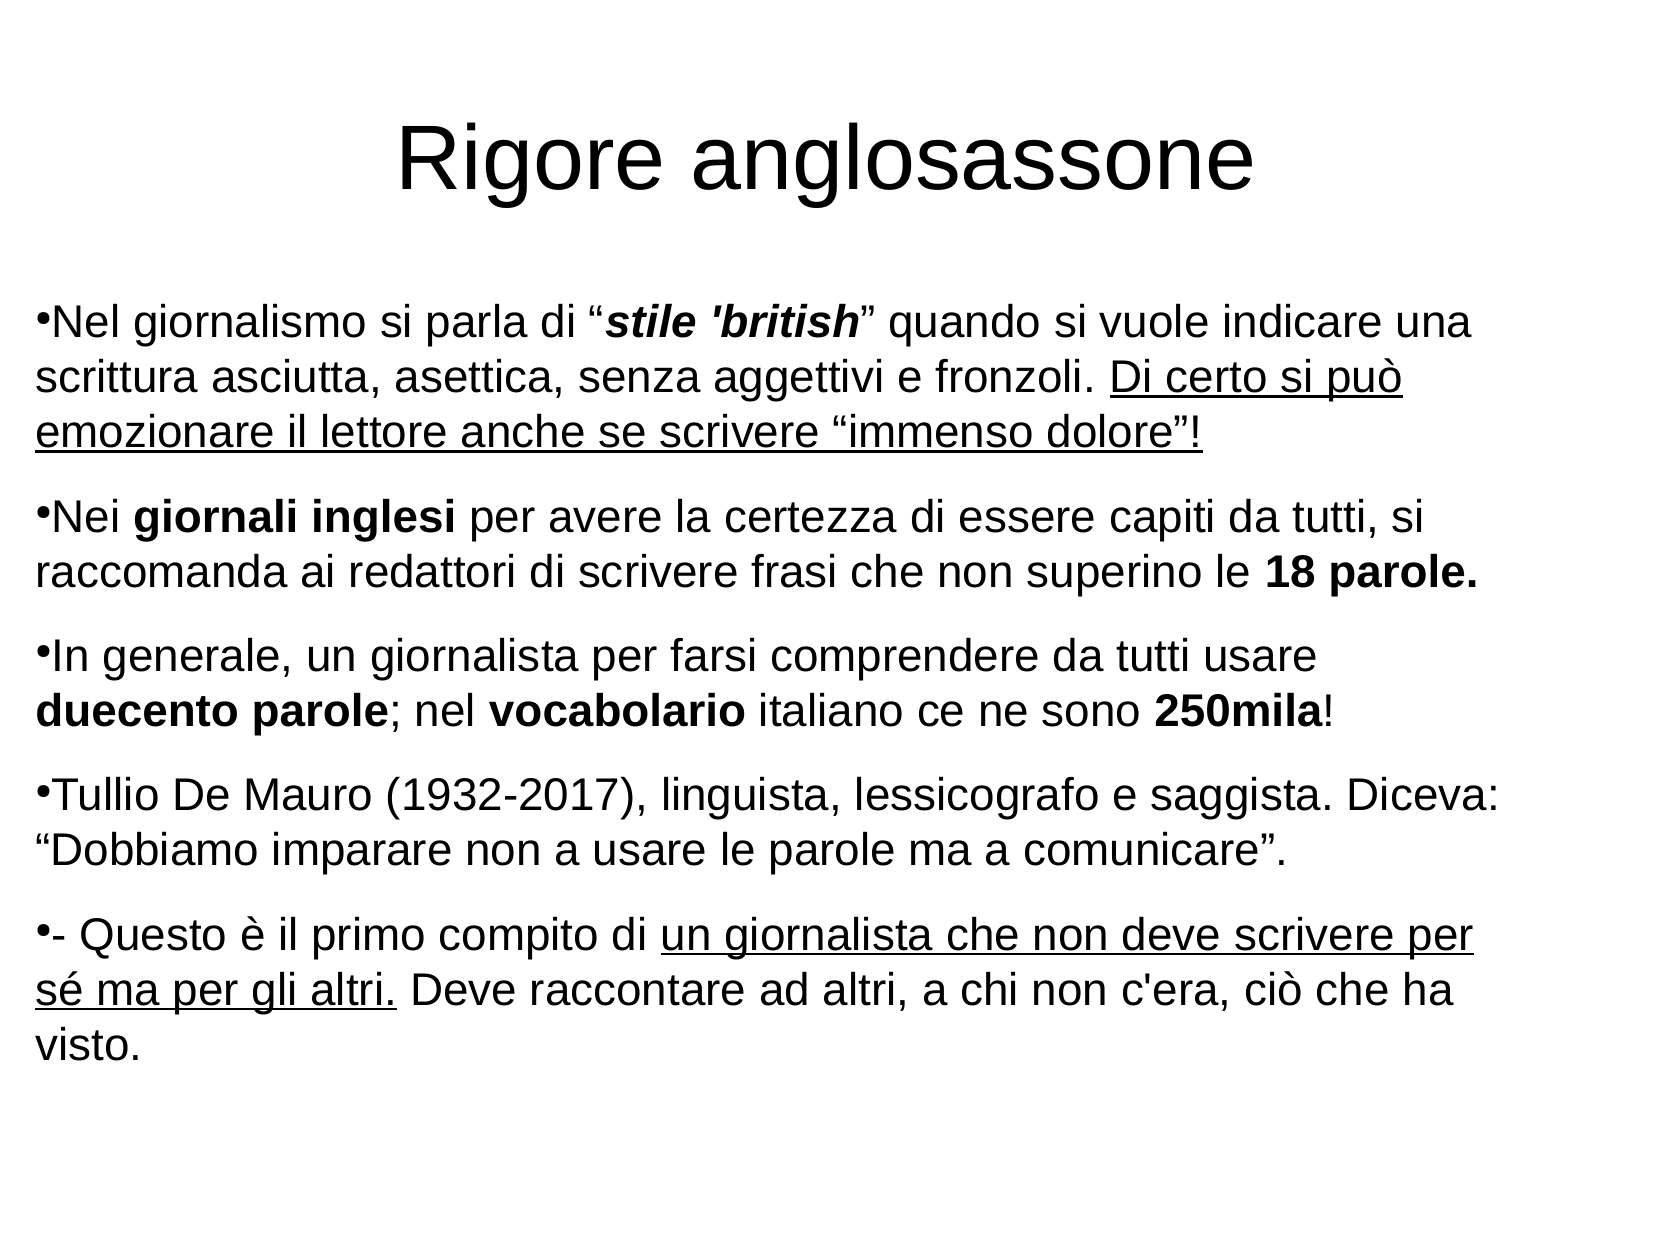

# Rigore anglosassone
Nel giornalismo si parla di “stile 'british” quando si vuole indicare una scrittura asciutta, asettica, senza aggettivi e fronzoli. Di certo si può emozionare il lettore anche se scrivere “immenso dolore”!
Nei giornali inglesi per avere la certezza di essere capiti da tutti, si raccomanda ai redattori di scrivere frasi che non superino le 18 parole.
In generale, un giornalista per farsi comprendere da tutti usare duecento parole; nel vocabolario italiano ce ne sono 250mila!
Tullio De Mauro (1932-2017), linguista, lessicografo e saggista. Diceva: “Dobbiamo imparare non a usare le parole ma a comunicare”.
- Questo è il primo compito di un giornalista che non deve scrivere per sé ma per gli altri. Deve raccontare ad altri, a chi non c'era, ciò che ha visto.